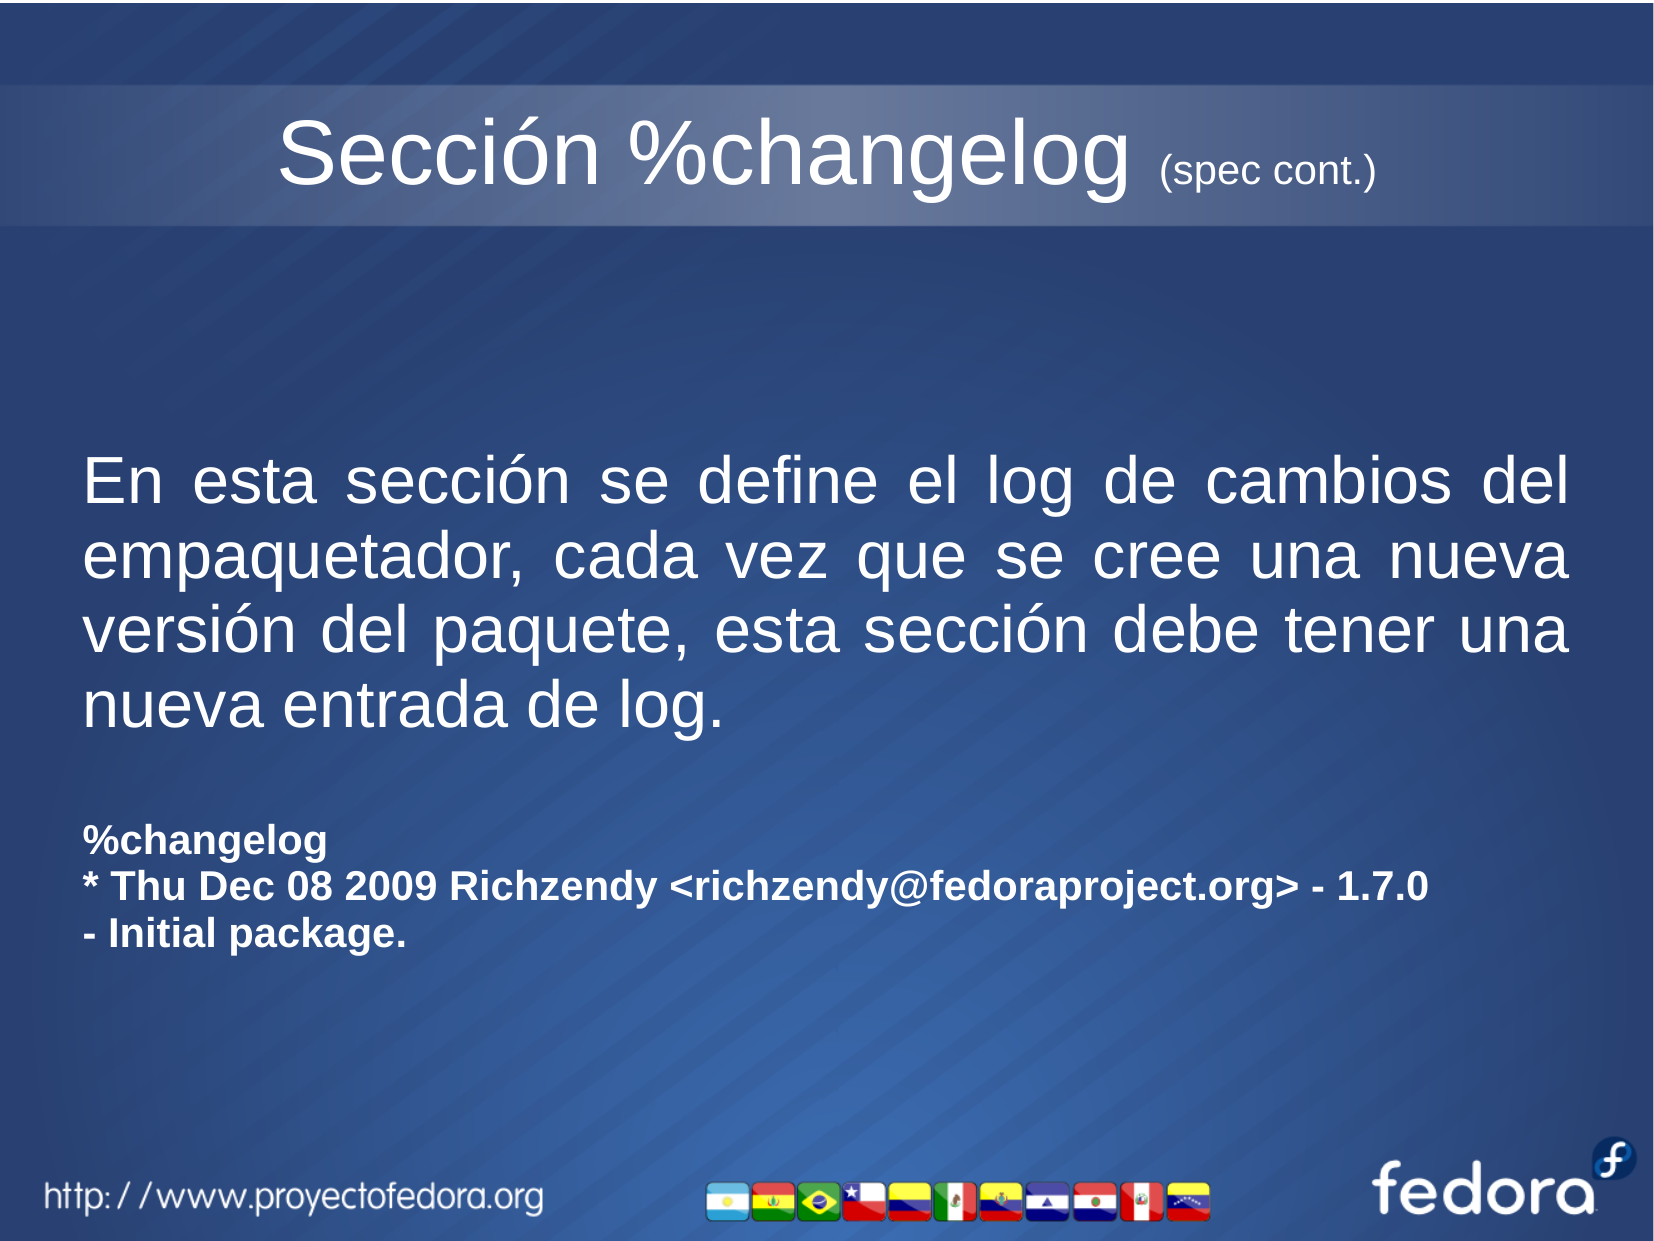

# Sección %changelog (spec cont.)
En esta sección se define el log de cambios del empaquetador, cada vez que se cree una nueva versión del paquete, esta sección debe tener una nueva entrada de log.
%changelog
* Thu Dec 08 2009 Richzendy <richzendy@fedoraproject.org> - 1.7.0
- Initial package.